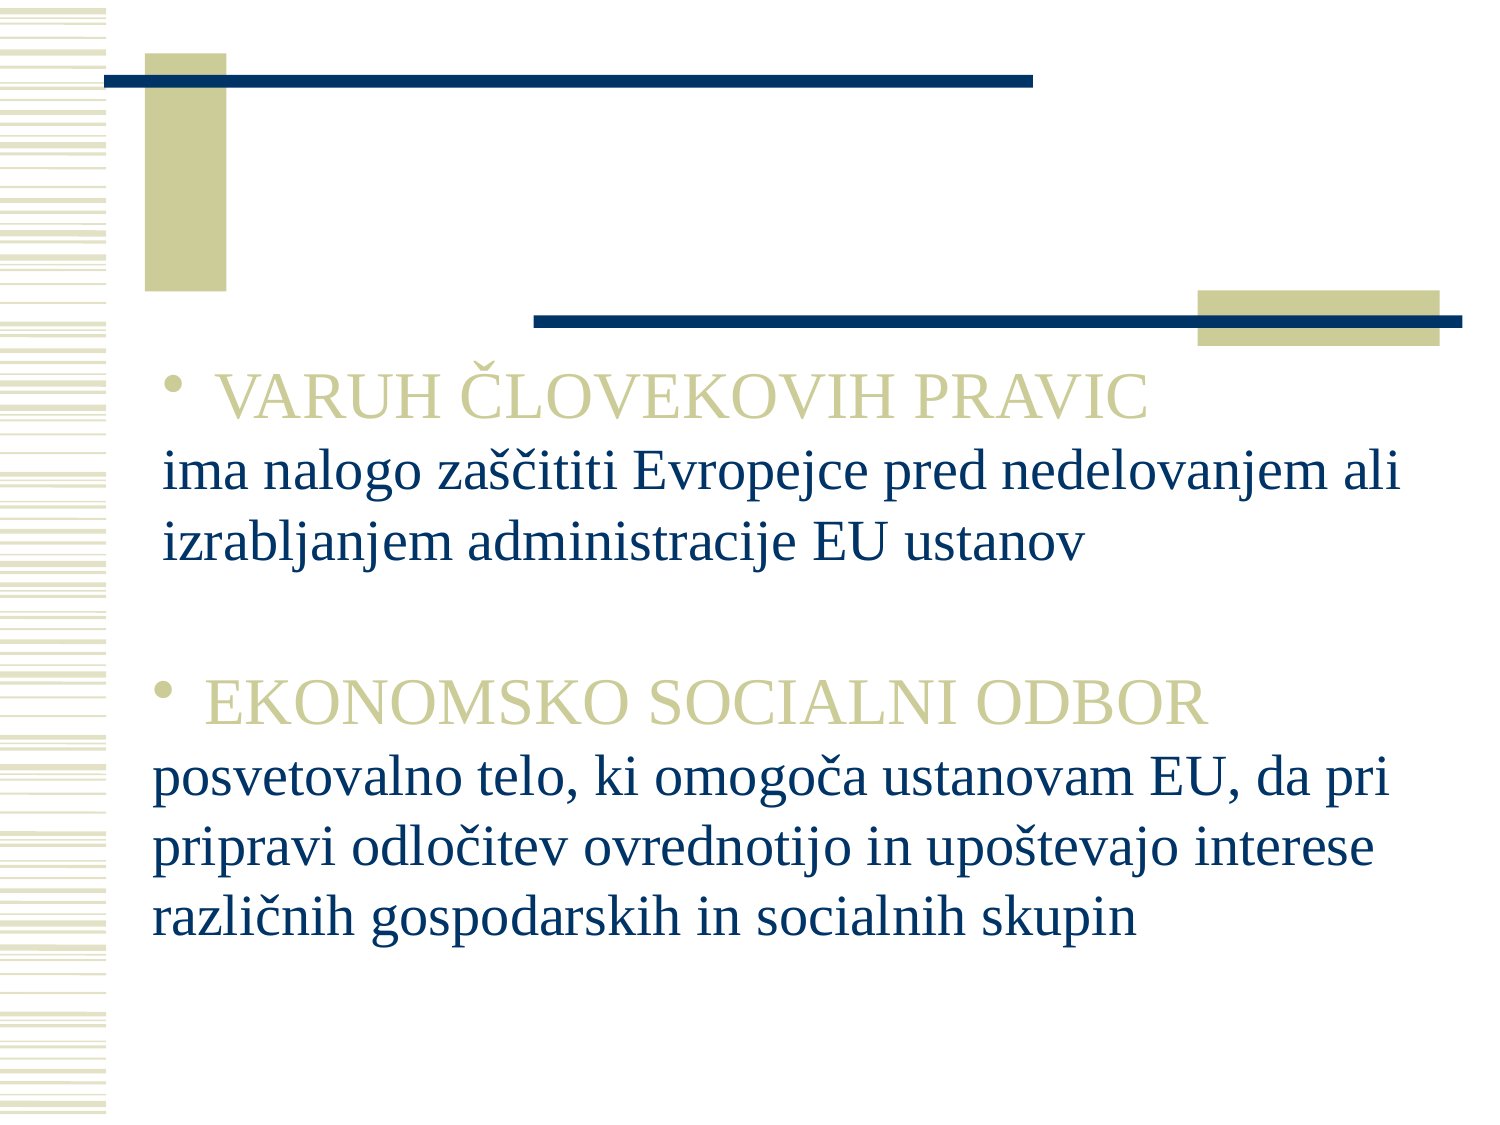

VARUH ČLOVEKOVIH PRAVIC
ima nalogo zaščititi Evropejce pred nedelovanjem ali izrabljanjem administracije EU ustanov
 EKONOMSKO SOCIALNI ODBOR
posvetovalno telo, ki omogoča ustanovam EU, da pri pripravi odločitev ovrednotijo in upoštevajo interese različnih gospodarskih in socialnih skupin